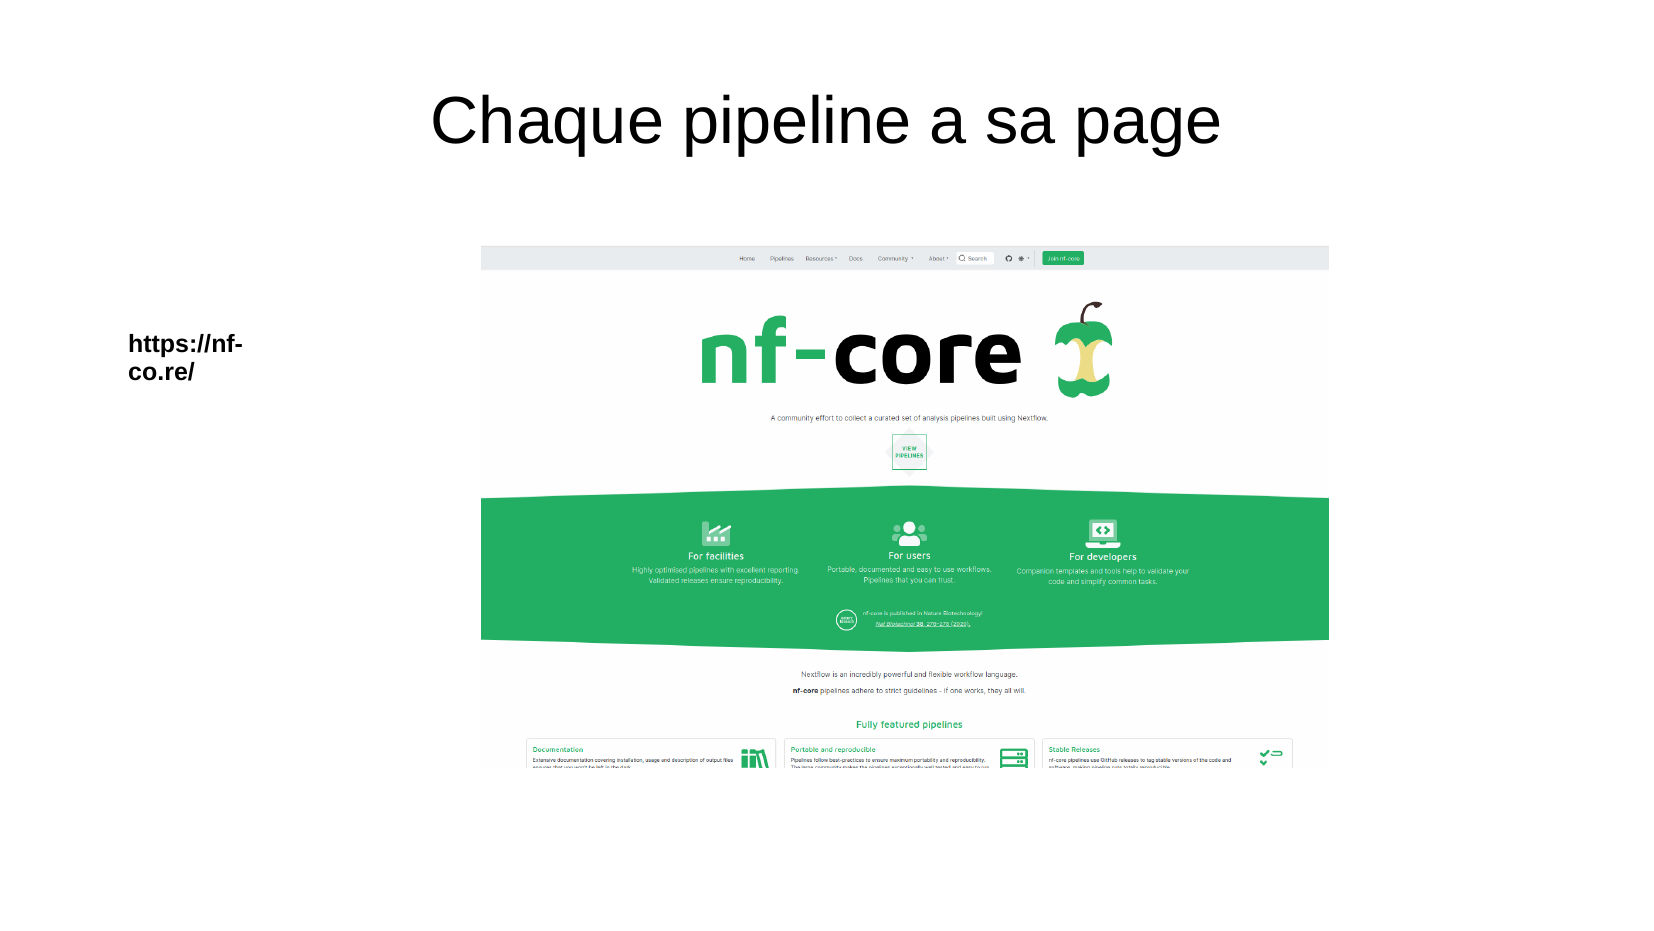

# Chaque pipeline a sa page
https://nf-co.re/